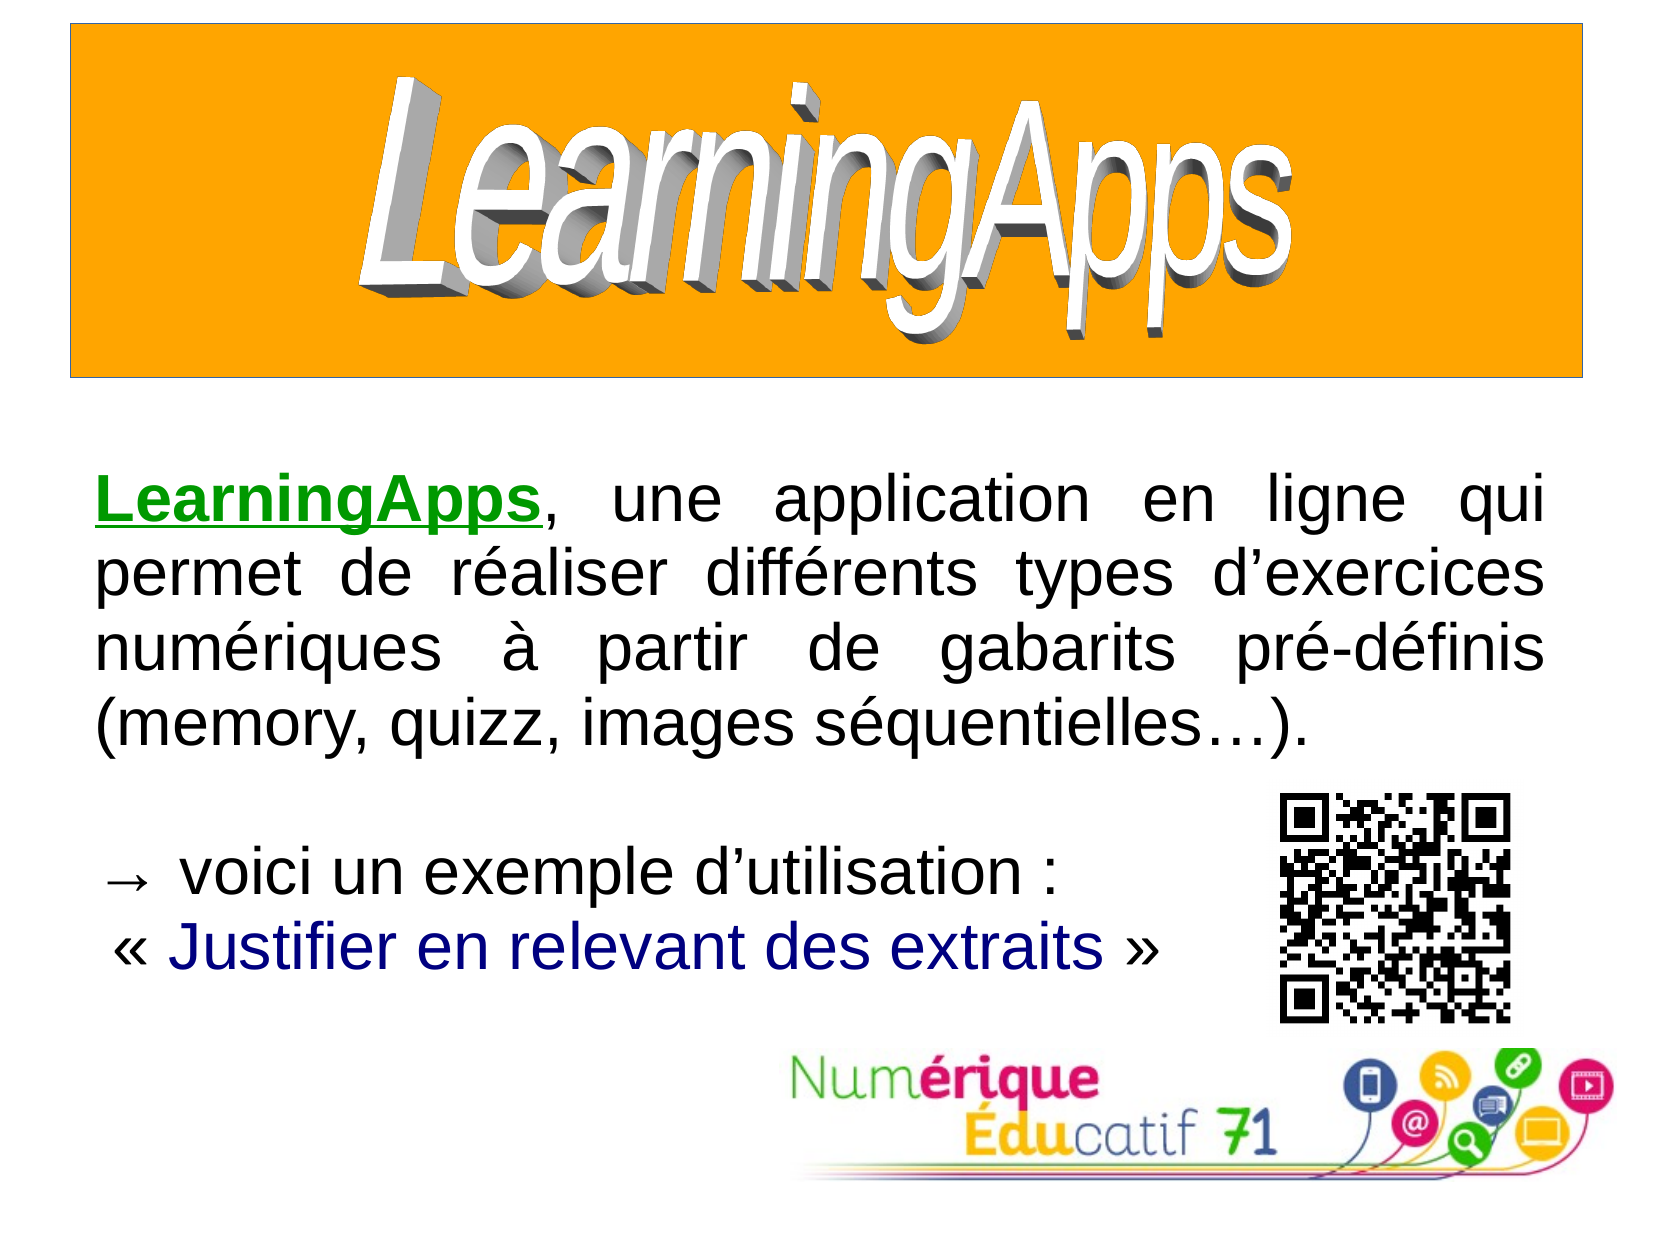

LearningApps
# LearningApps, une application en ligne qui permet de réaliser différents types d’exercices numériques à partir de gabarits pré-définis (memory, quizz, images séquentielles…).
→ voici un exemple d’utilisation :
 « Justifier en relevant des extraits »